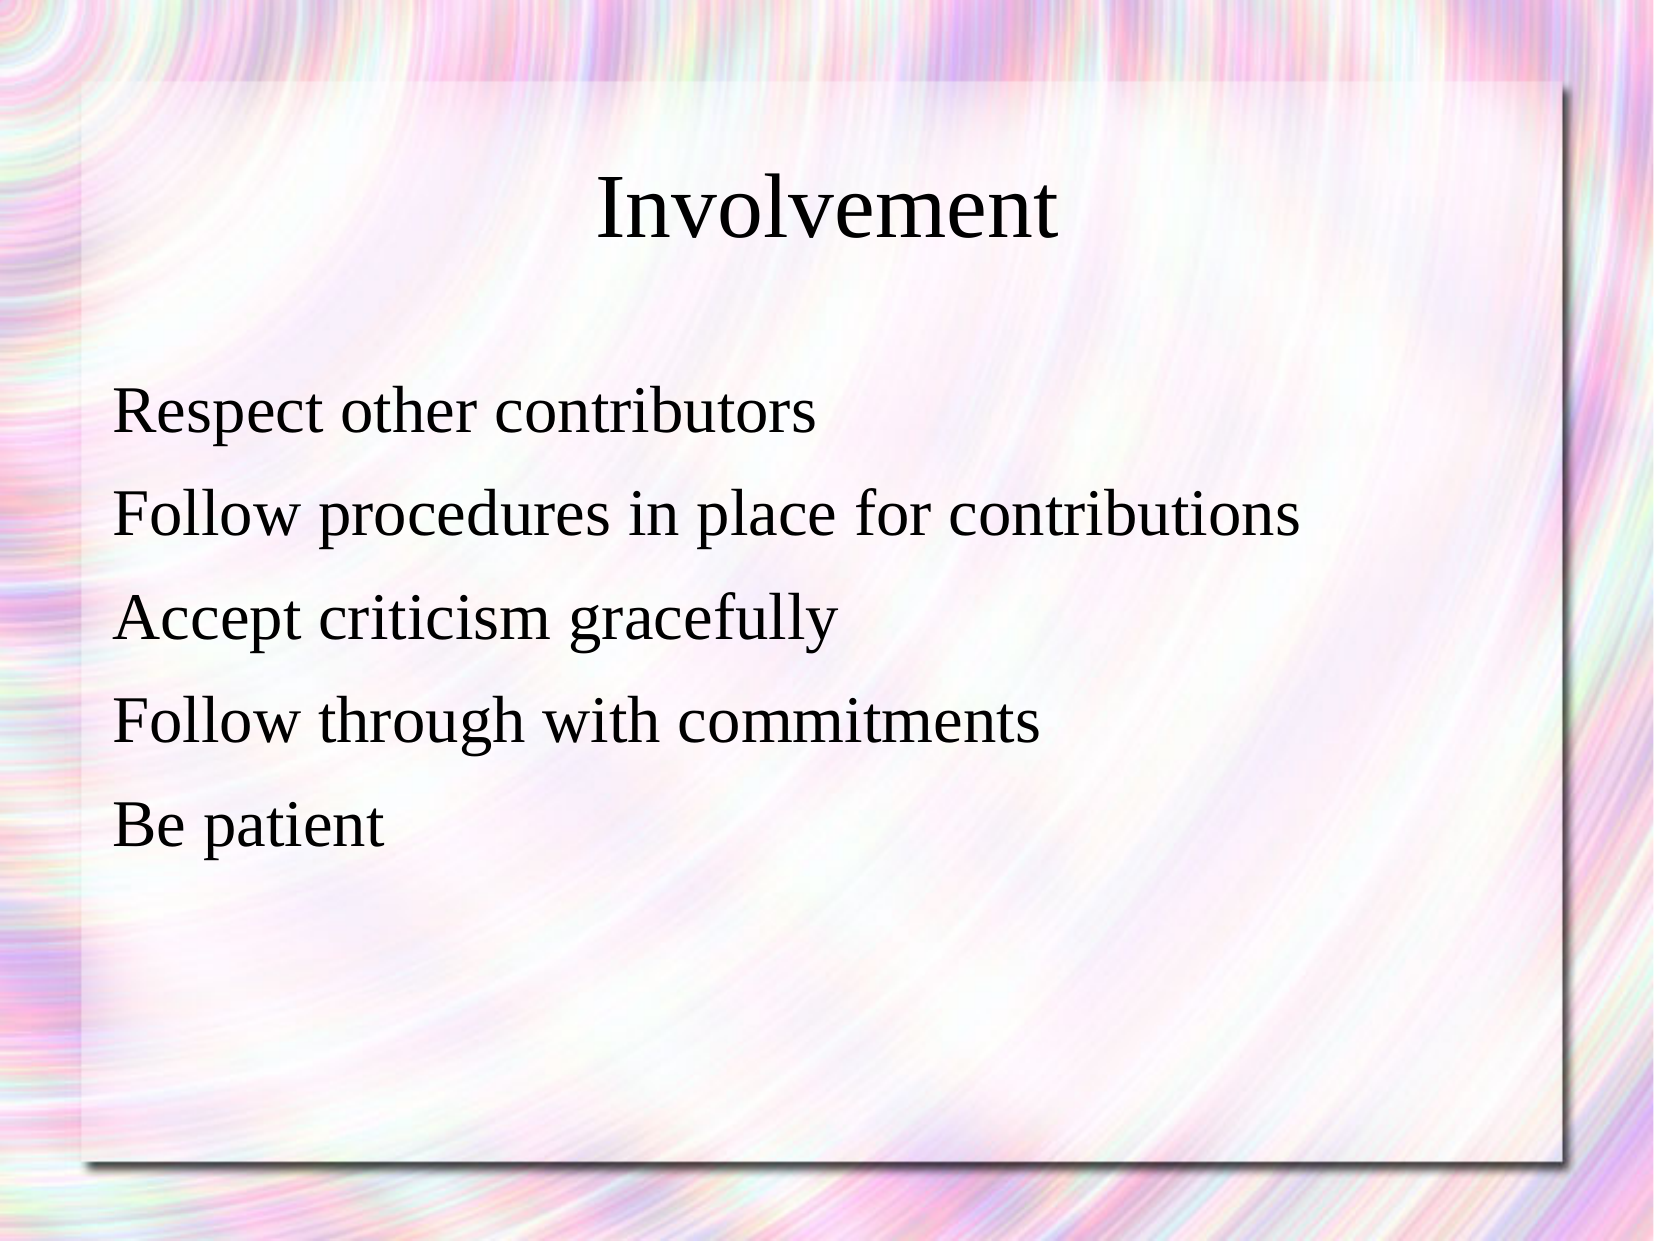

# Involvement
Respect other contributors
Follow procedures in place for contributions
Accept criticism gracefully
Follow through with commitments
Be patient